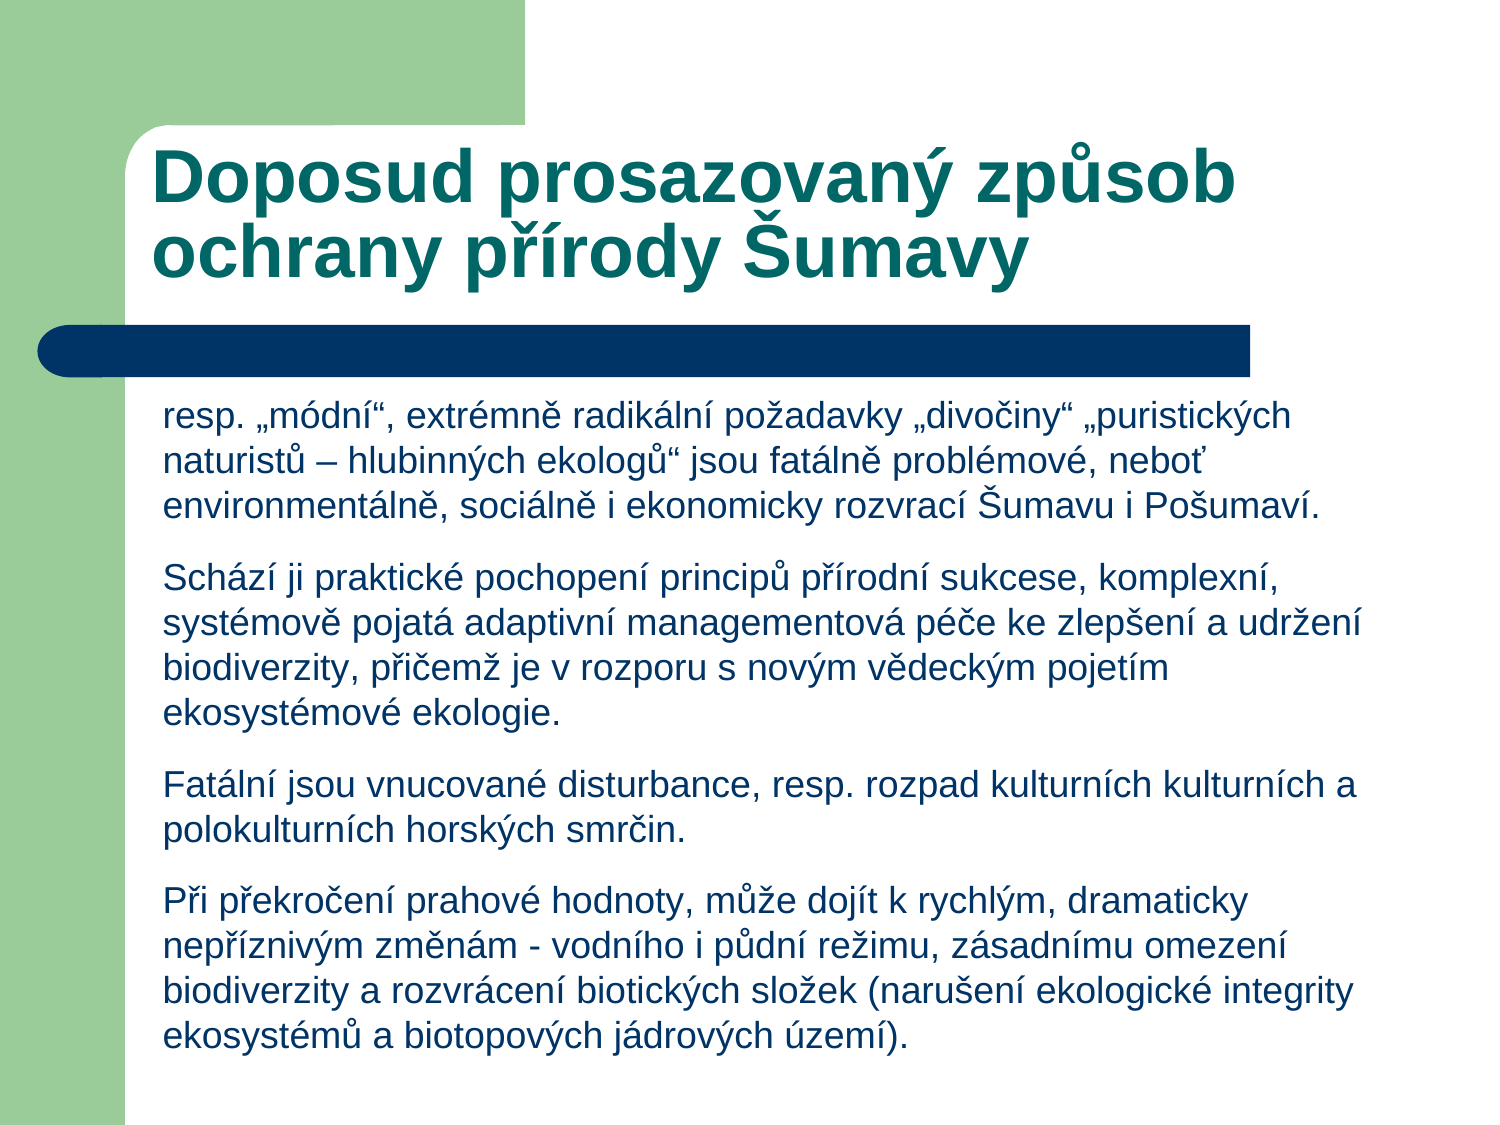

# Doposud prosazovaný způsob ochrany přírody Šumavy
resp. „módní“, extrémně radikální požadavky „divočiny“ „puristických naturistů – hlubinných ekologů“ jsou fatálně problémové, neboť environmentálně, sociálně i ekonomicky rozvrací Šumavu i Pošumaví.
Schází ji praktické pochopení principů přírodní sukcese, komplexní, systémově pojatá adaptivní managementová péče ke zlepšení a udržení biodiverzity, přičemž je v rozporu s novým vědeckým pojetím ekosystémové ekologie.
Fatální jsou vnucované disturbance, resp. rozpad kulturních kulturních a polokulturních horských smrčin.
Při překročení prahové hodnoty, může dojít k rychlým, dramaticky nepříznivým změnám - vodního i půdní režimu, zásadnímu omezení biodiverzity a rozvrácení biotických složek (narušení ekologické integrity ekosystémů a biotopových jádrových území).